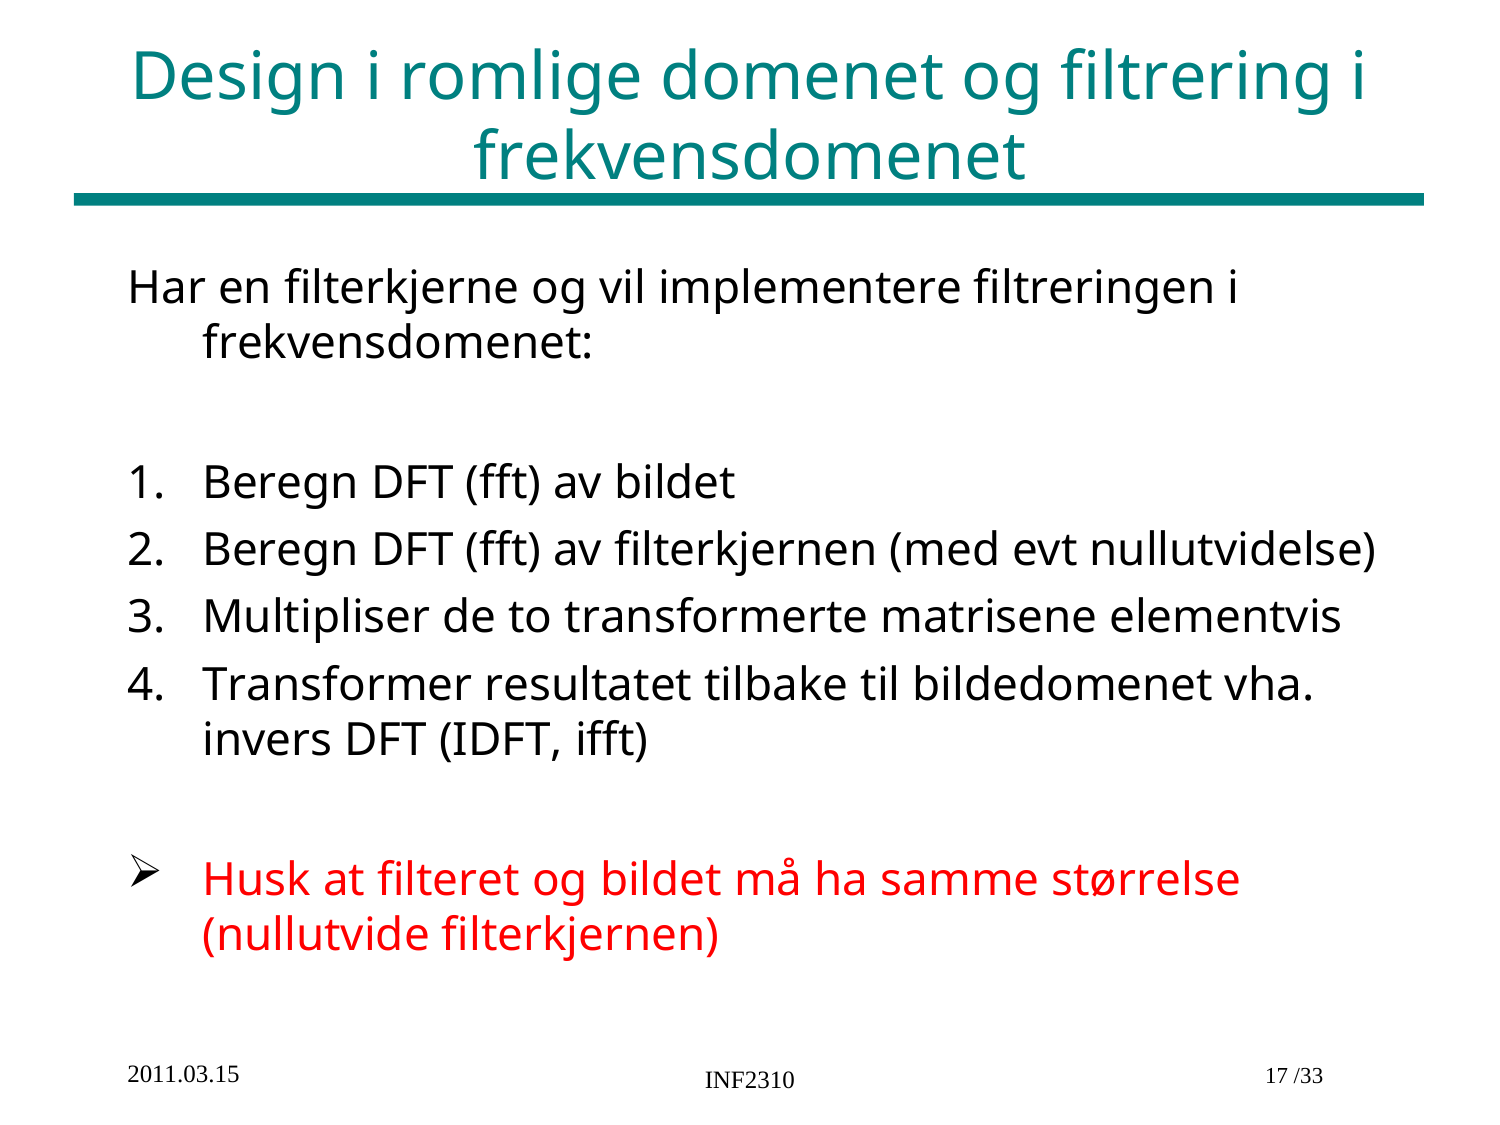

# Design i romlige domenet og filtrering i frekvensdomenet
Har en filterkjerne og vil implementere filtreringen i frekvensdomenet:
Beregn DFT (fft) av bildet
Beregn DFT (fft) av filterkjernen (med evt nullutvidelse)
Multipliser de to transformerte matrisene elementvis
Transformer resultatet tilbake til bildedomenet vha. invers DFT (IDFT, ifft)
Husk at filteret og bildet må ha samme størrelse (nullutvide filterkjernen)
INF2310